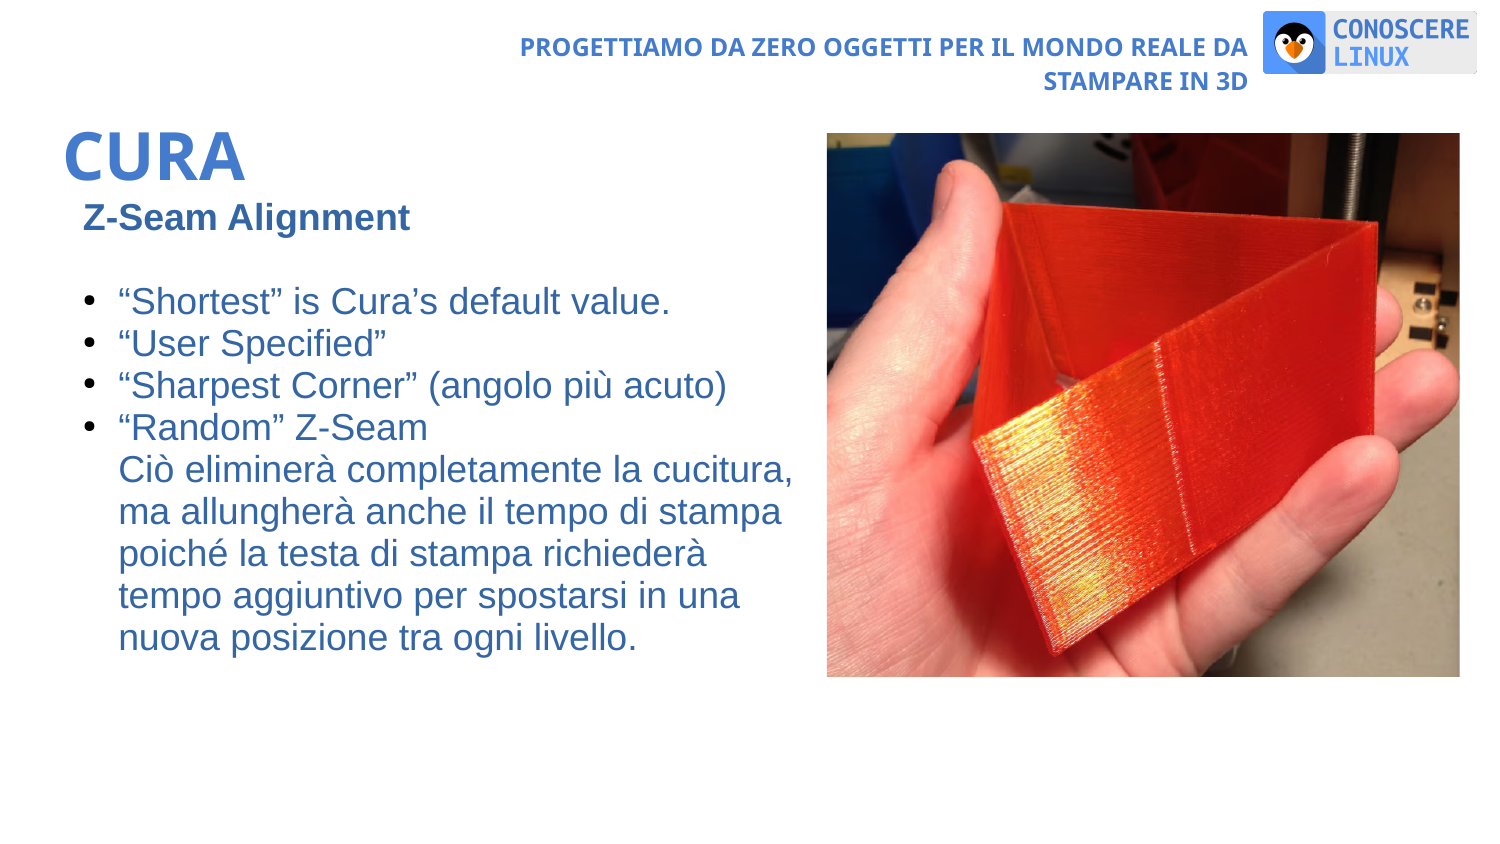

PROGETTIAMO DA ZERO OGGETTI PER IL MONDO REALE DA STAMPARE IN 3D
CURA
Z-Seam Alignment
“Shortest” is Cura’s default value.
“User Specified”
“Sharpest Corner” (angolo più acuto)
“Random” Z-Seam
Ciò eliminerà completamente la cucitura, ma allungherà anche il tempo di stampa poiché la testa di stampa richiederà tempo aggiuntivo per spostarsi in una nuova posizione tra ogni livello.